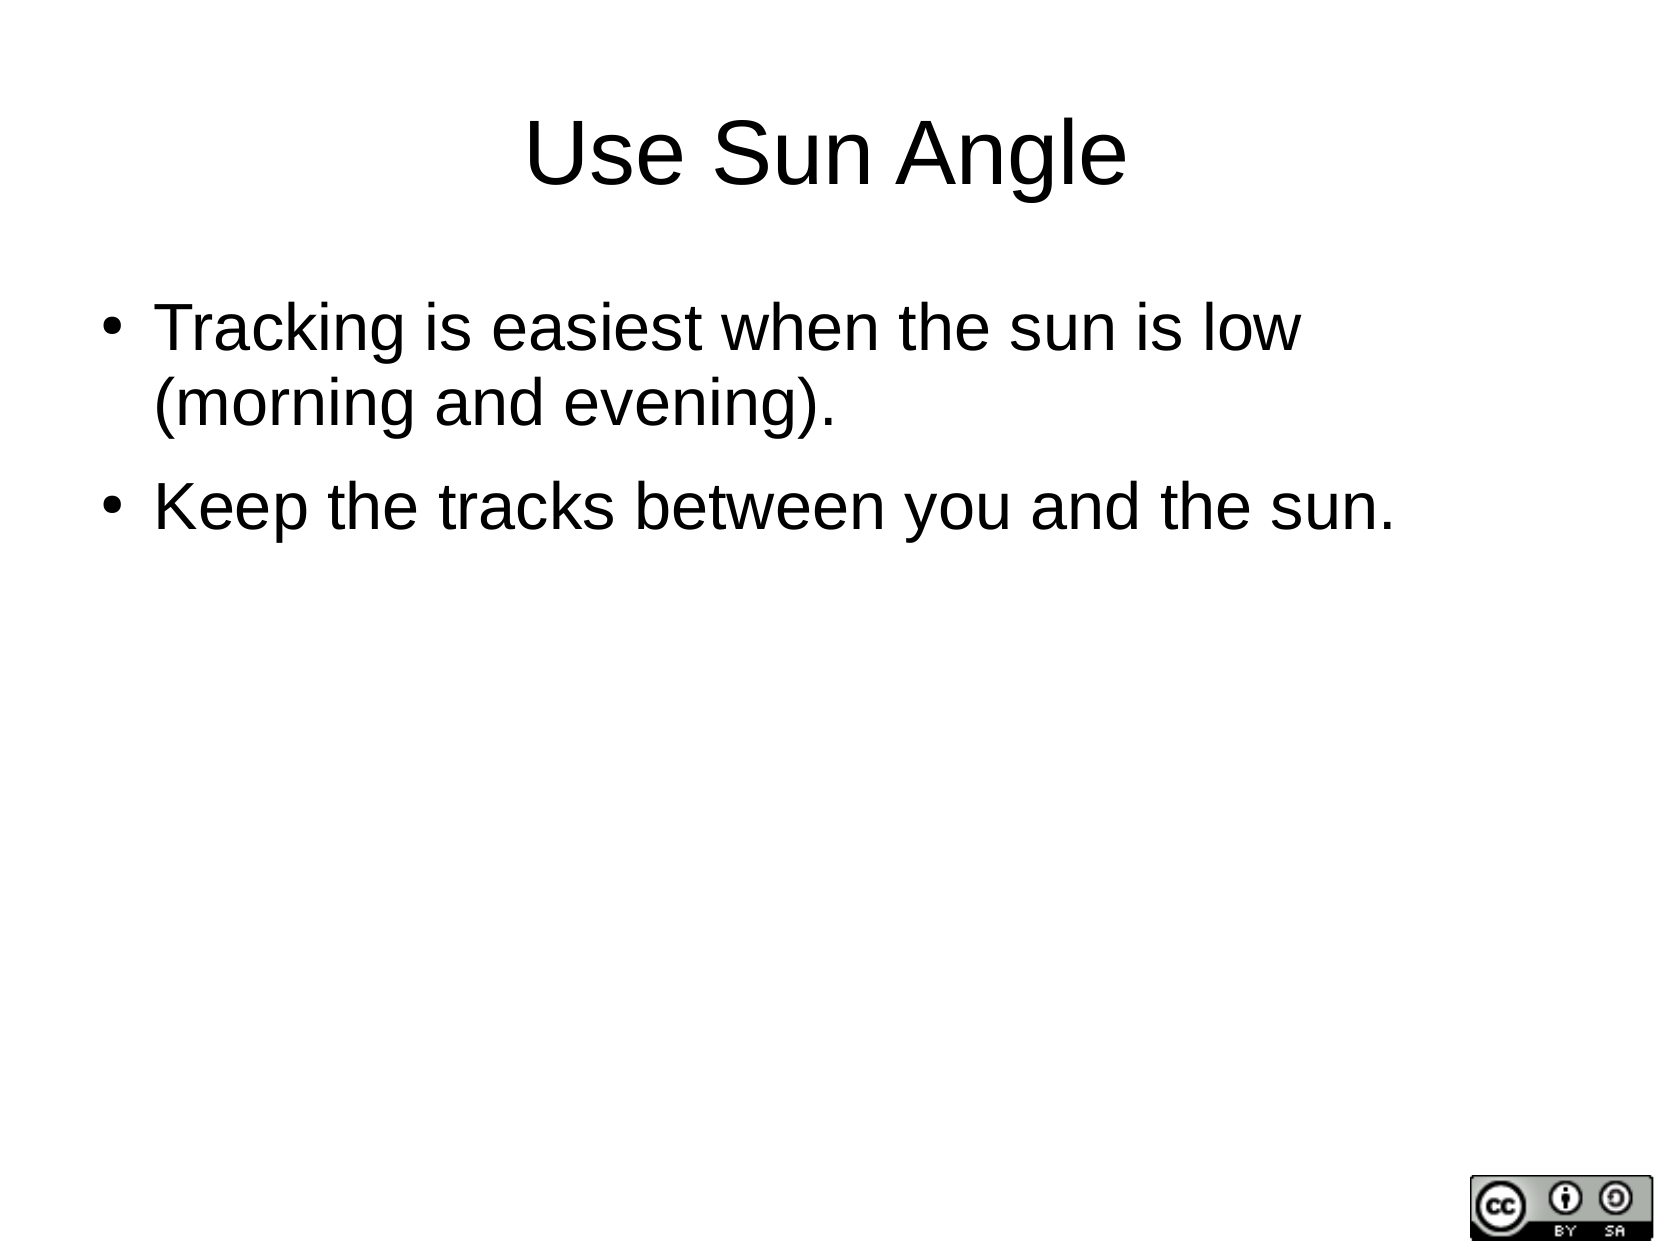

# Use Sun Angle
Tracking is easiest when the sun is low (morning and evening).
Keep the tracks between you and the sun.